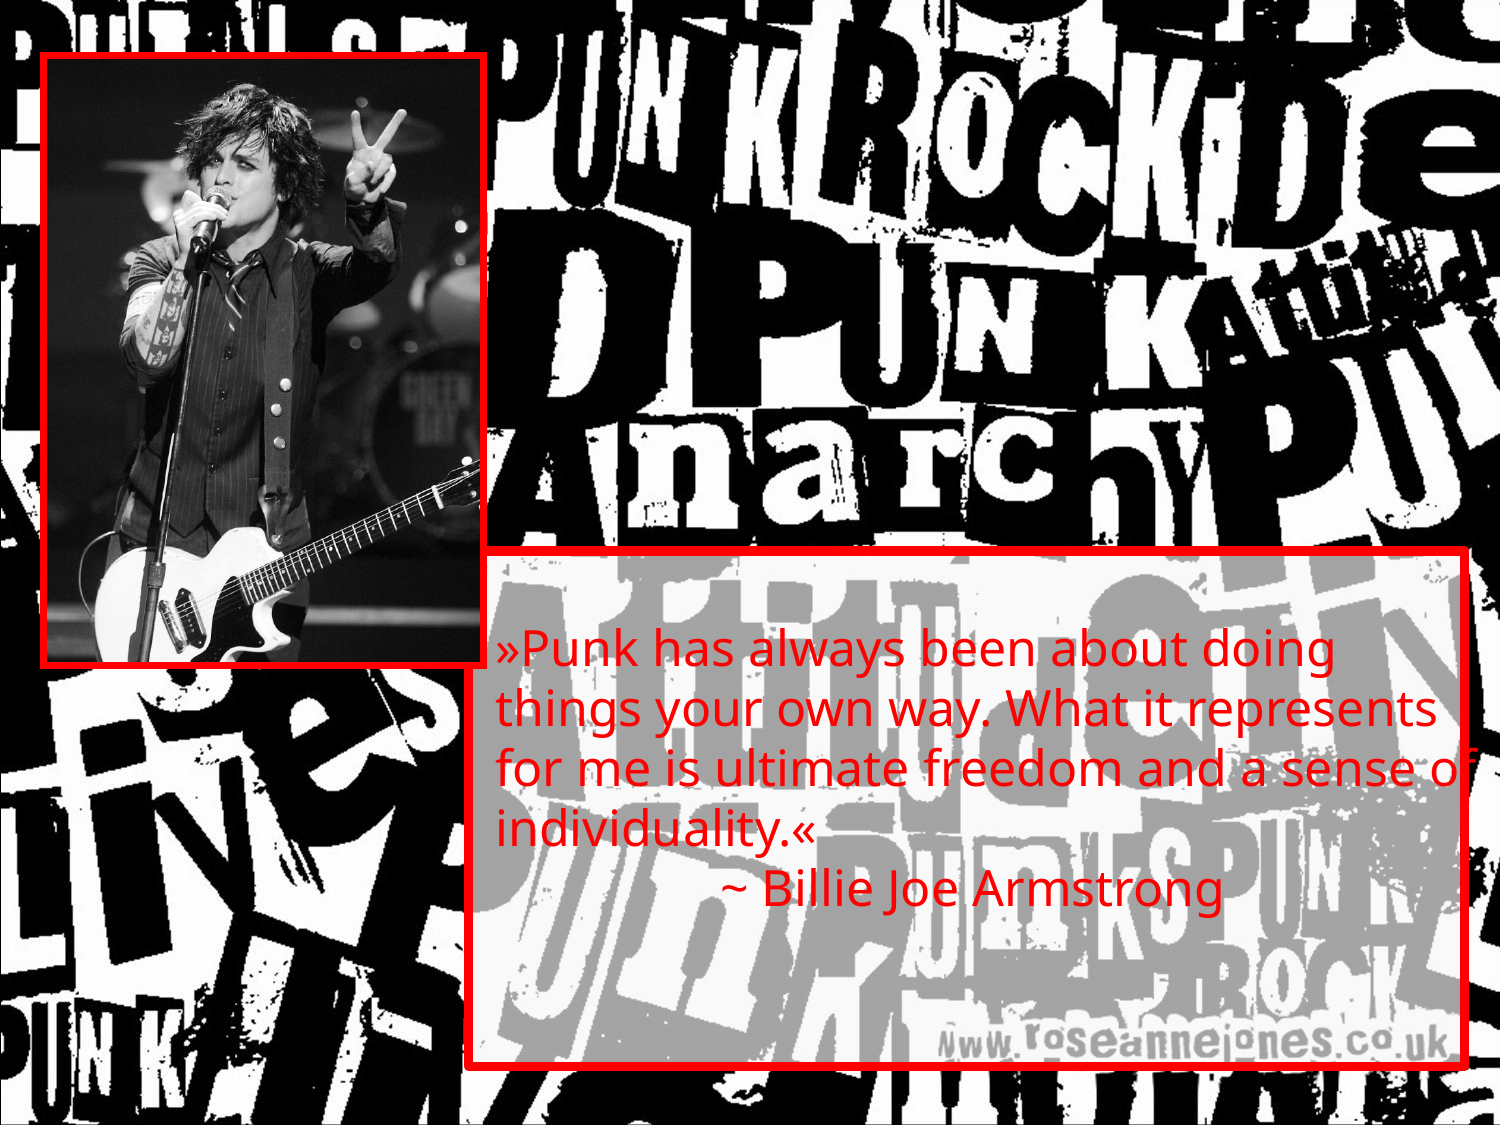

»Punk has always been about doing things your own way. What it represents for me is ultimate freedom and a sense of individuality.«
			~ Billie Joe Armstrong